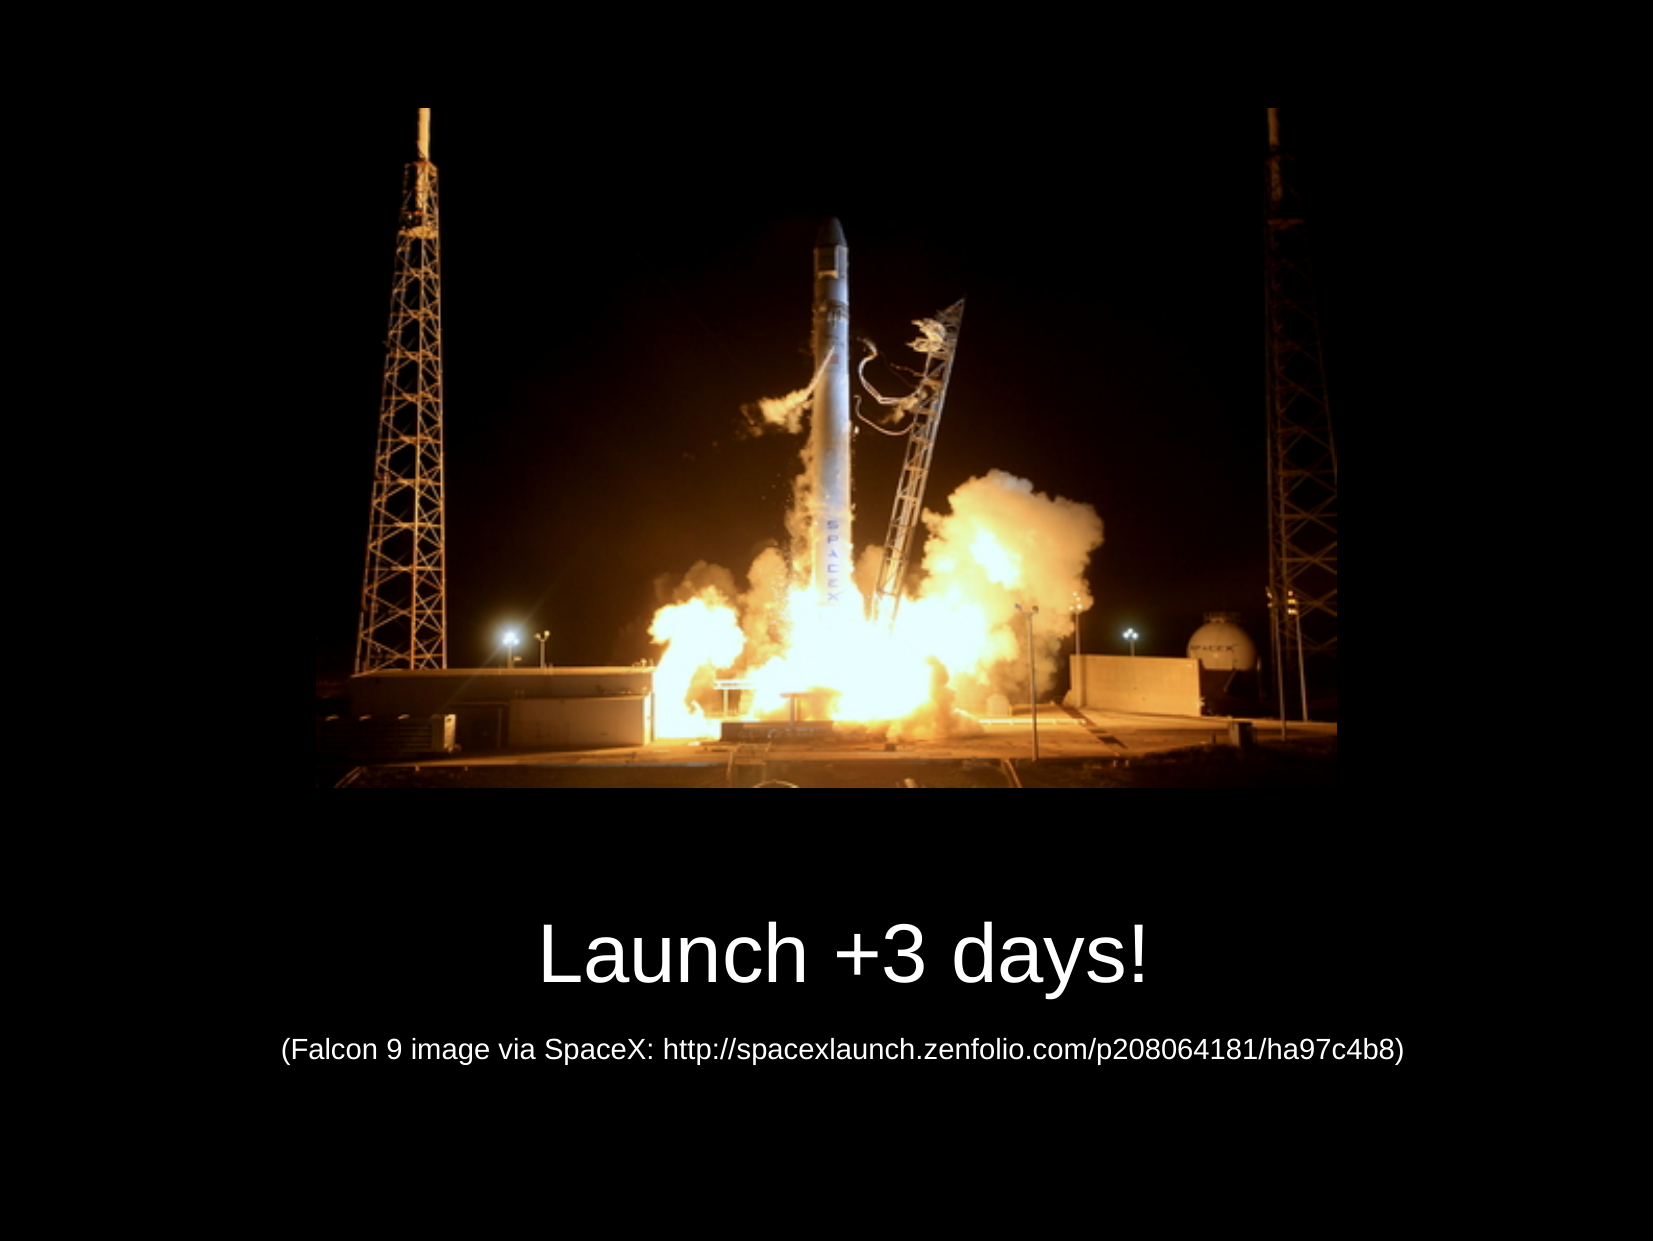

Launch +3 days!
(Falcon 9 image via SpaceX: http://spacexlaunch.zenfolio.com/p208064181/ha97c4b8)